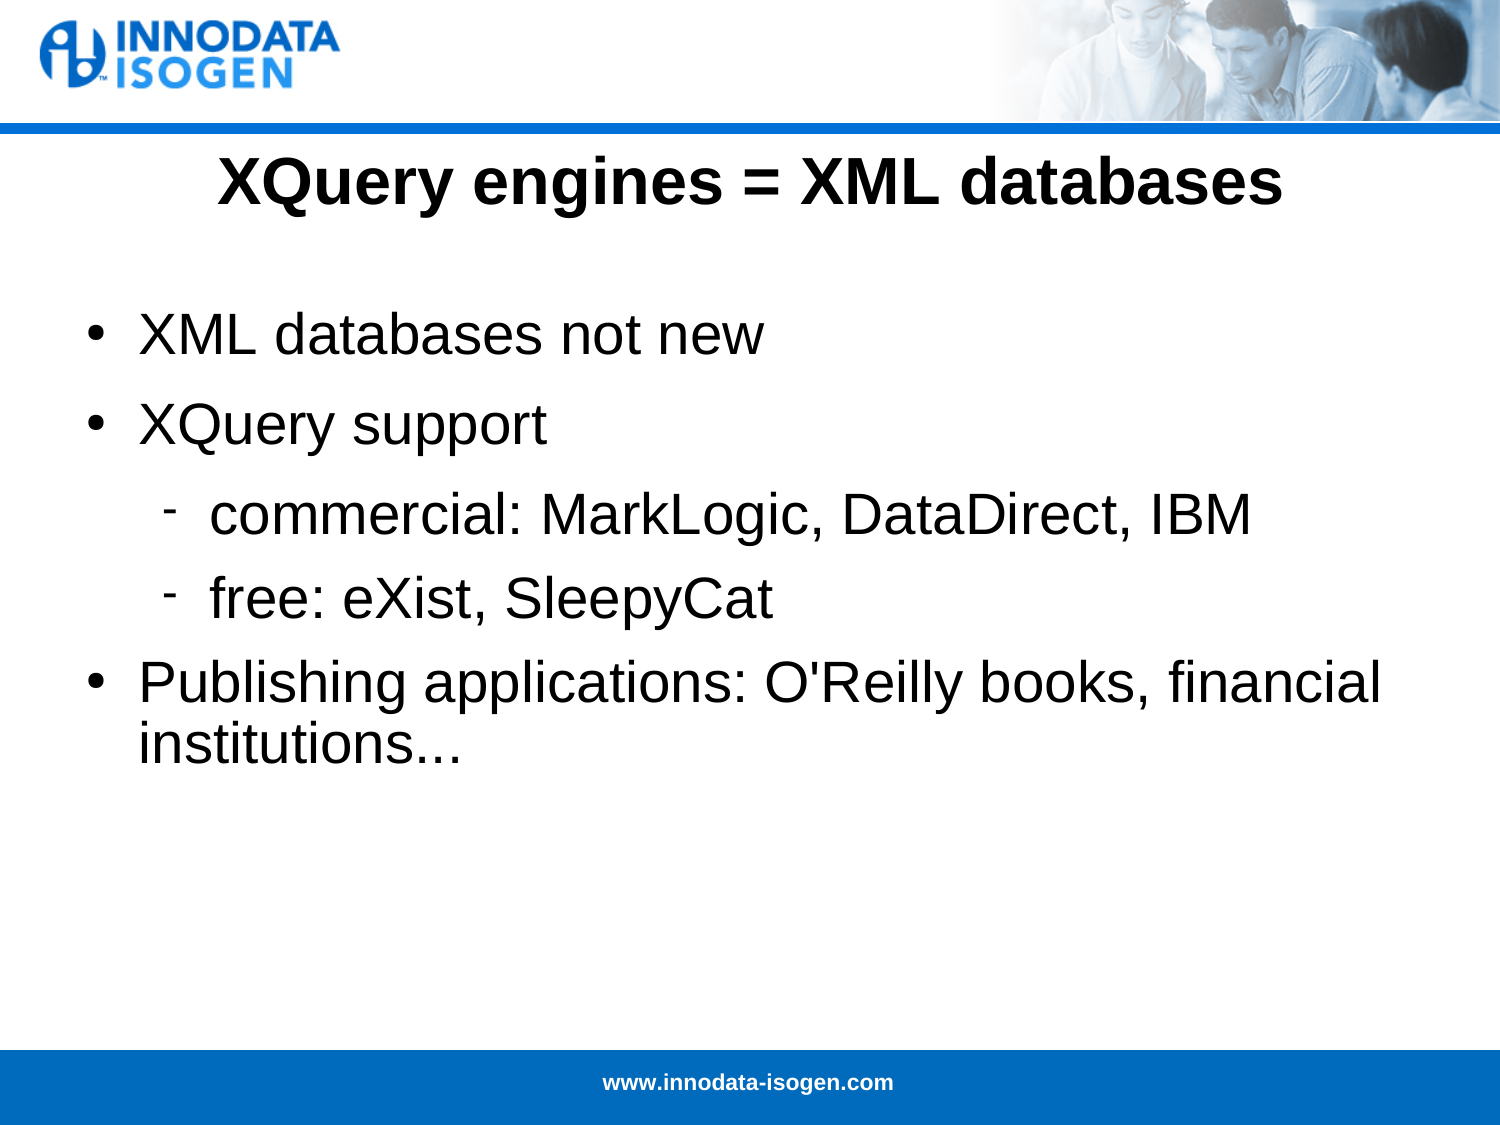

# XQuery engines = XML databases
XML databases not new
XQuery support
commercial: MarkLogic, DataDirect, IBM
free: eXist, SleepyCat
Publishing applications: O'Reilly books, financial institutions...